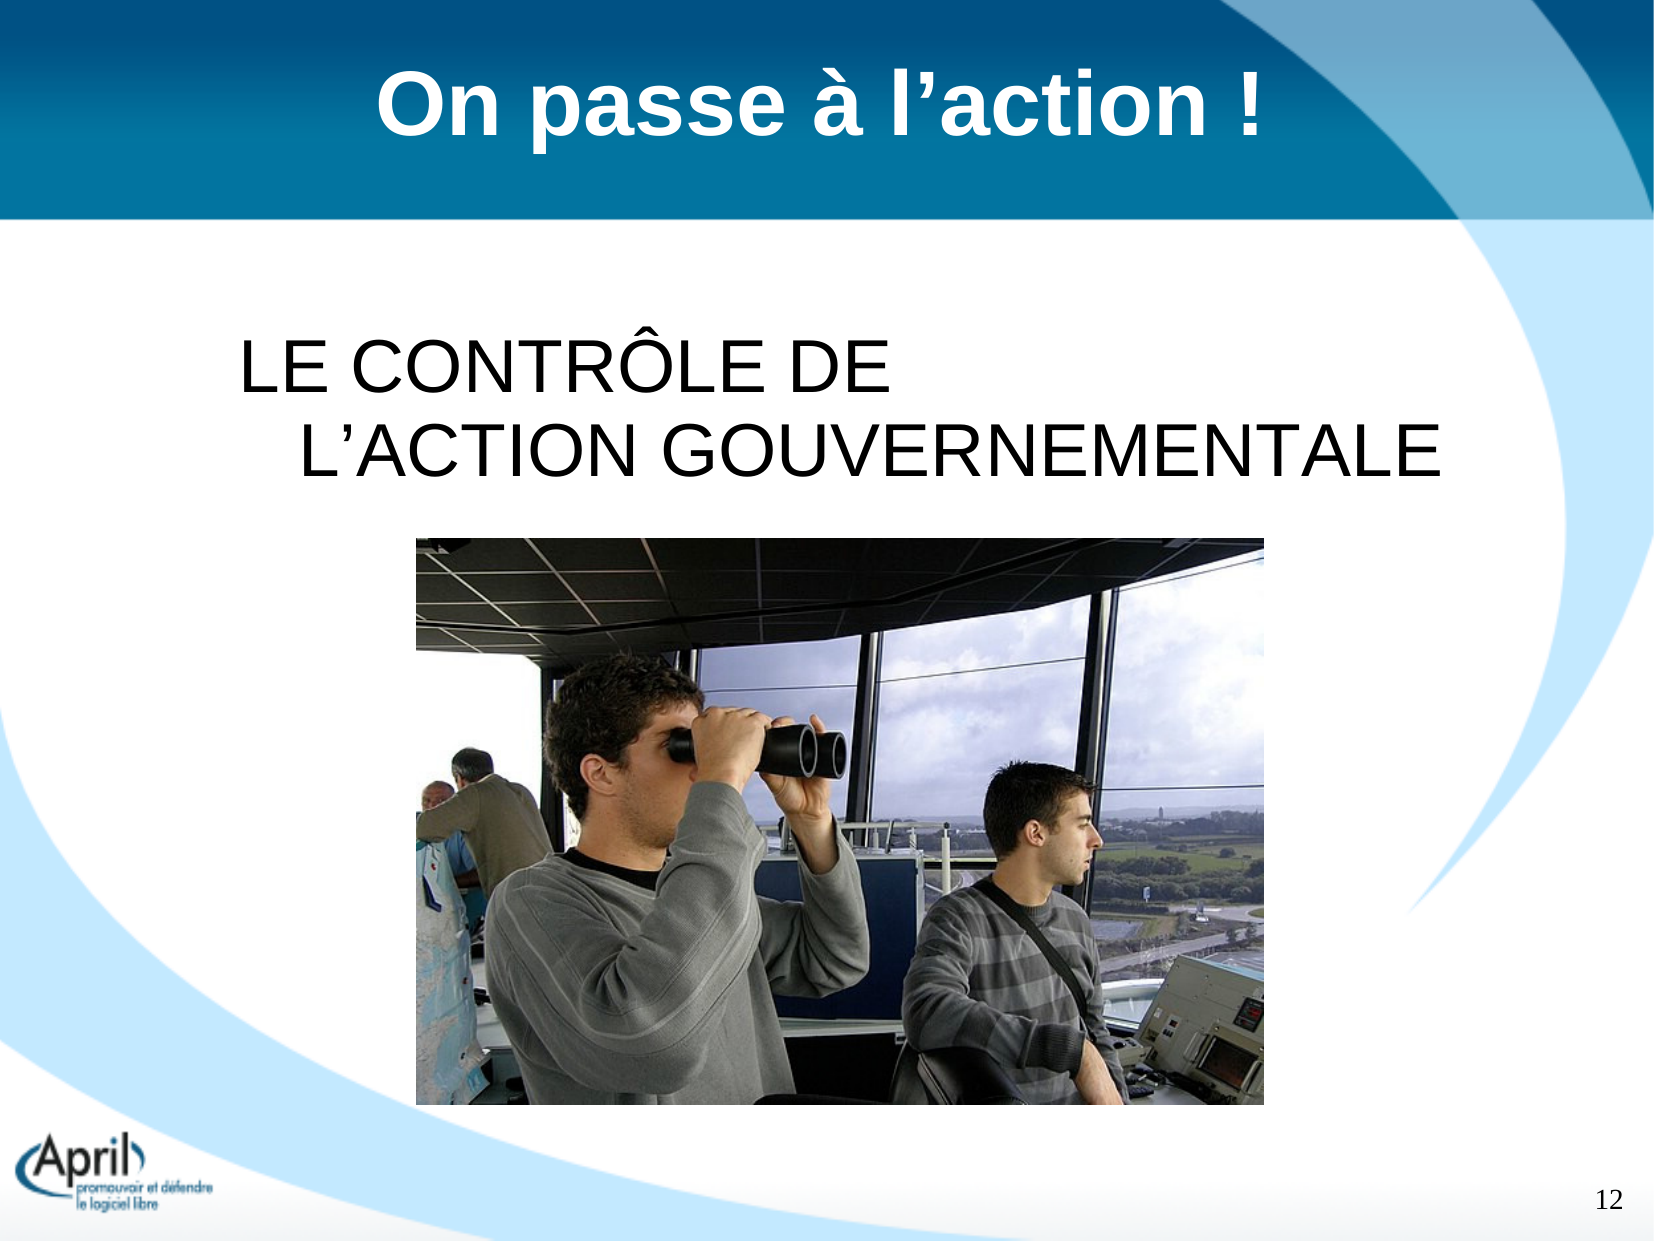

# On passe à l’action !
LE CONTRÔLE DE
L’ACTION GOUVERNEMENTALE
12